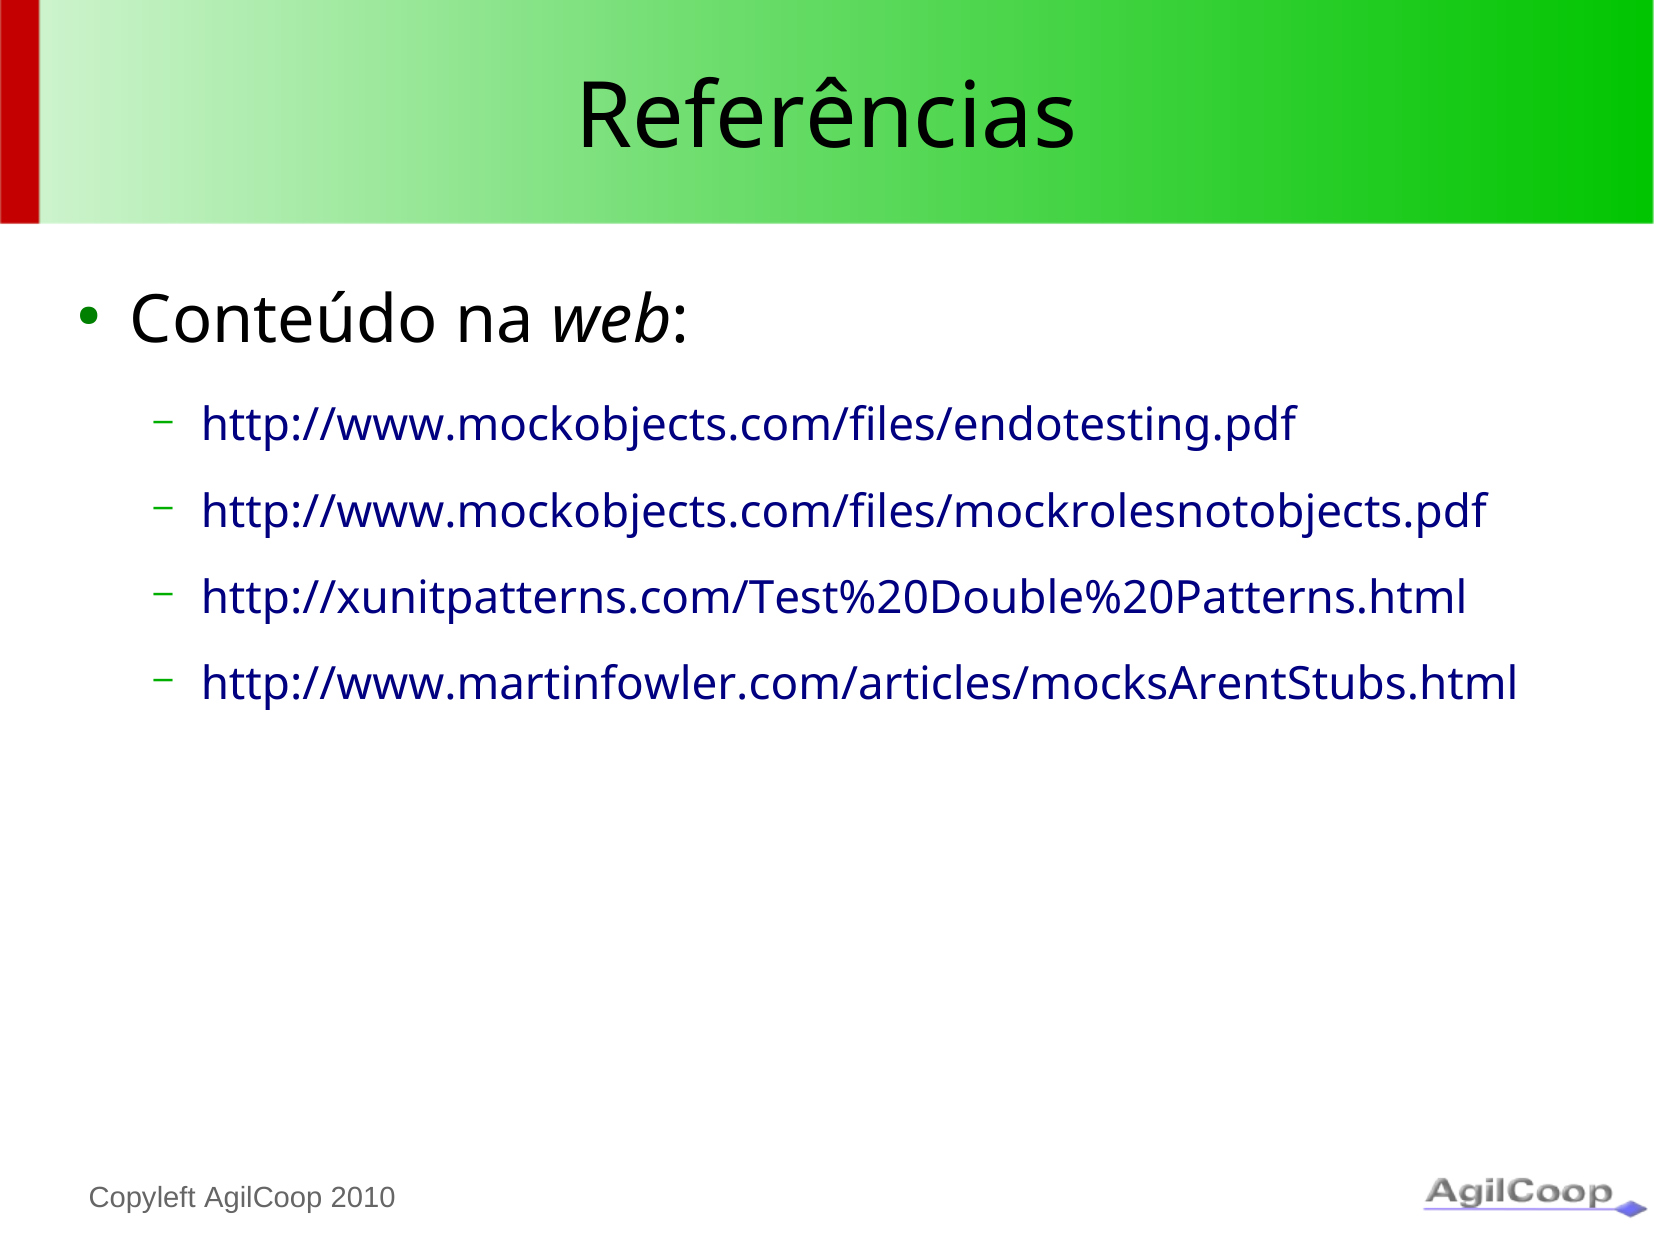

# Referências
Conteúdo na web:
http://www.mockobjects.com/files/endotesting.pdf
http://www.mockobjects.com/files/mockrolesnotobjects.pdf
http://xunitpatterns.com/Test%20Double%20Patterns.html
http://www.martinfowler.com/articles/mocksArentStubs.html
Copyleft AgilCoop 2010